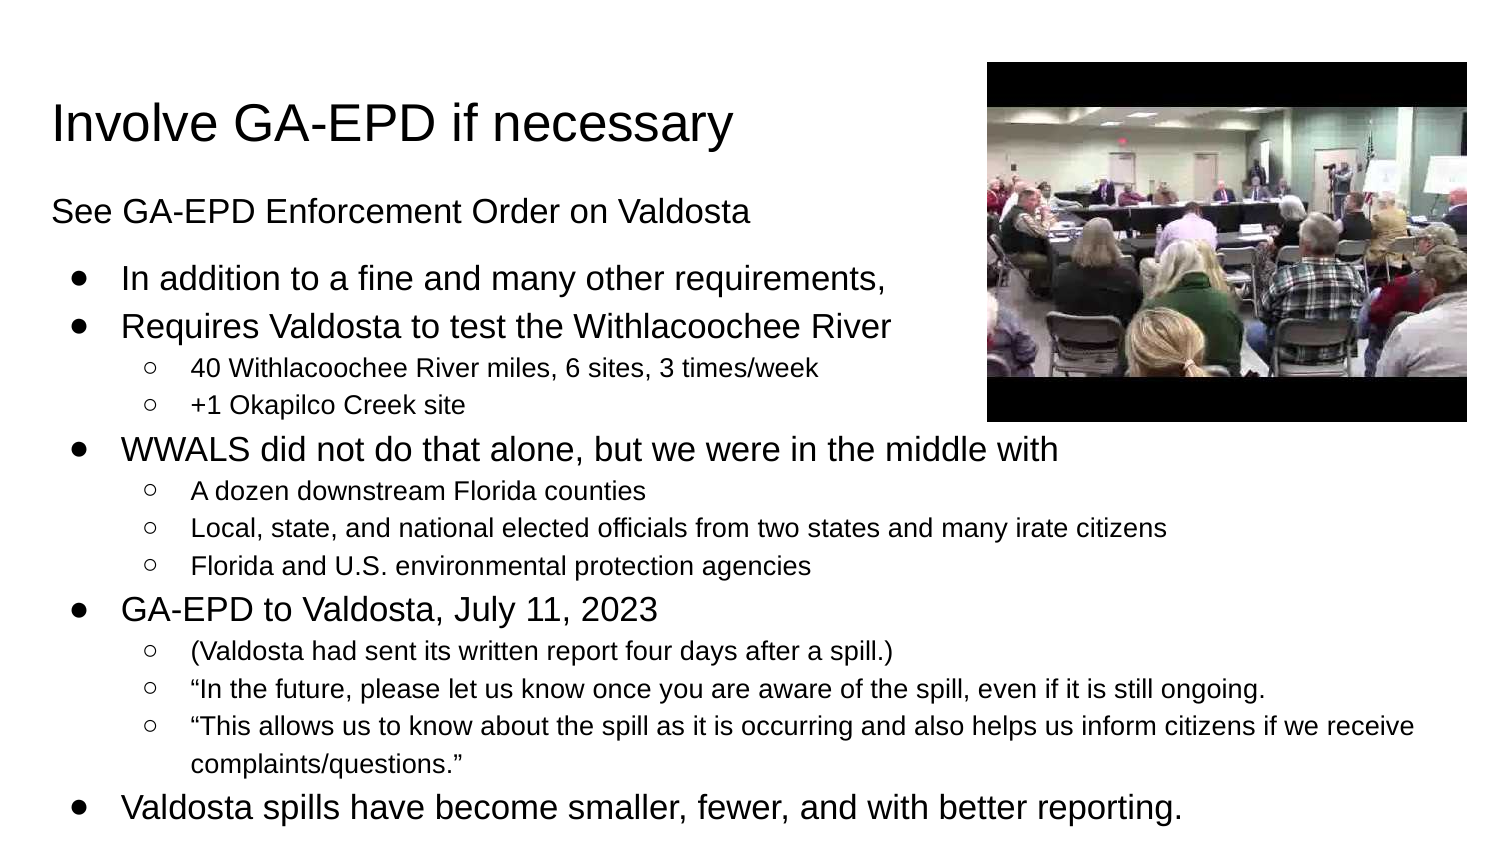

# Involve GA-EPD if necessary
See GA-EPD Enforcement Order on Valdosta
In addition to a fine and many other requirements,
Requires Valdosta to test the Withlacoochee River
40 Withlacoochee River miles, 6 sites, 3 times/week
+1 Okapilco Creek site
WWALS did not do that alone, but we were in the middle with
A dozen downstream Florida counties
Local, state, and national elected officials from two states and many irate citizens
Florida and U.S. environmental protection agencies
GA-EPD to Valdosta, July 11, 2023
(Valdosta had sent its written report four days after a spill.)
“In the future, please let us know once you are aware of the spill, even if it is still ongoing.
“This allows us to know about the spill as it is occurring and also helps us inform citizens if we receive complaints/questions.”
Valdosta spills have become smaller, fewer, and with better reporting.